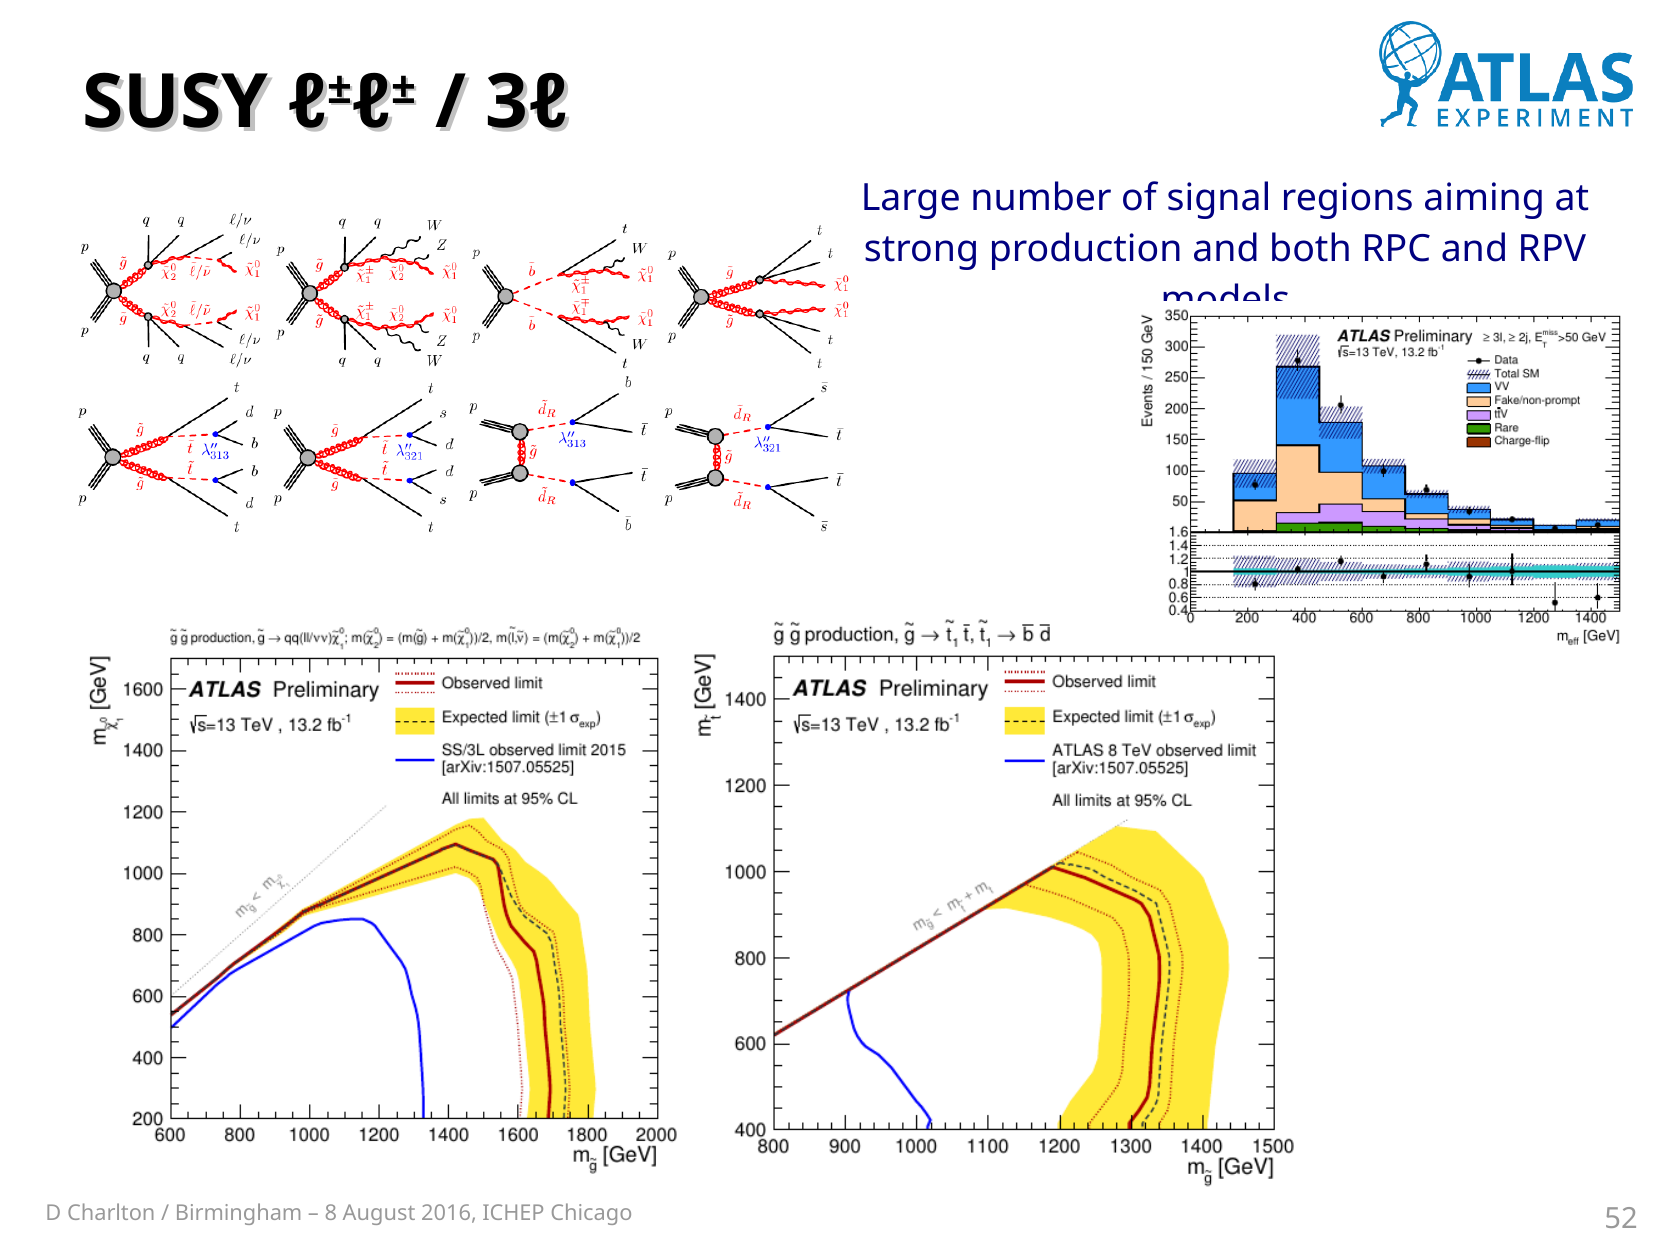

# SUSY ℓ±ℓ± / 3ℓ
Large number of signal regions aiming at strong production and both RPC and RPV models